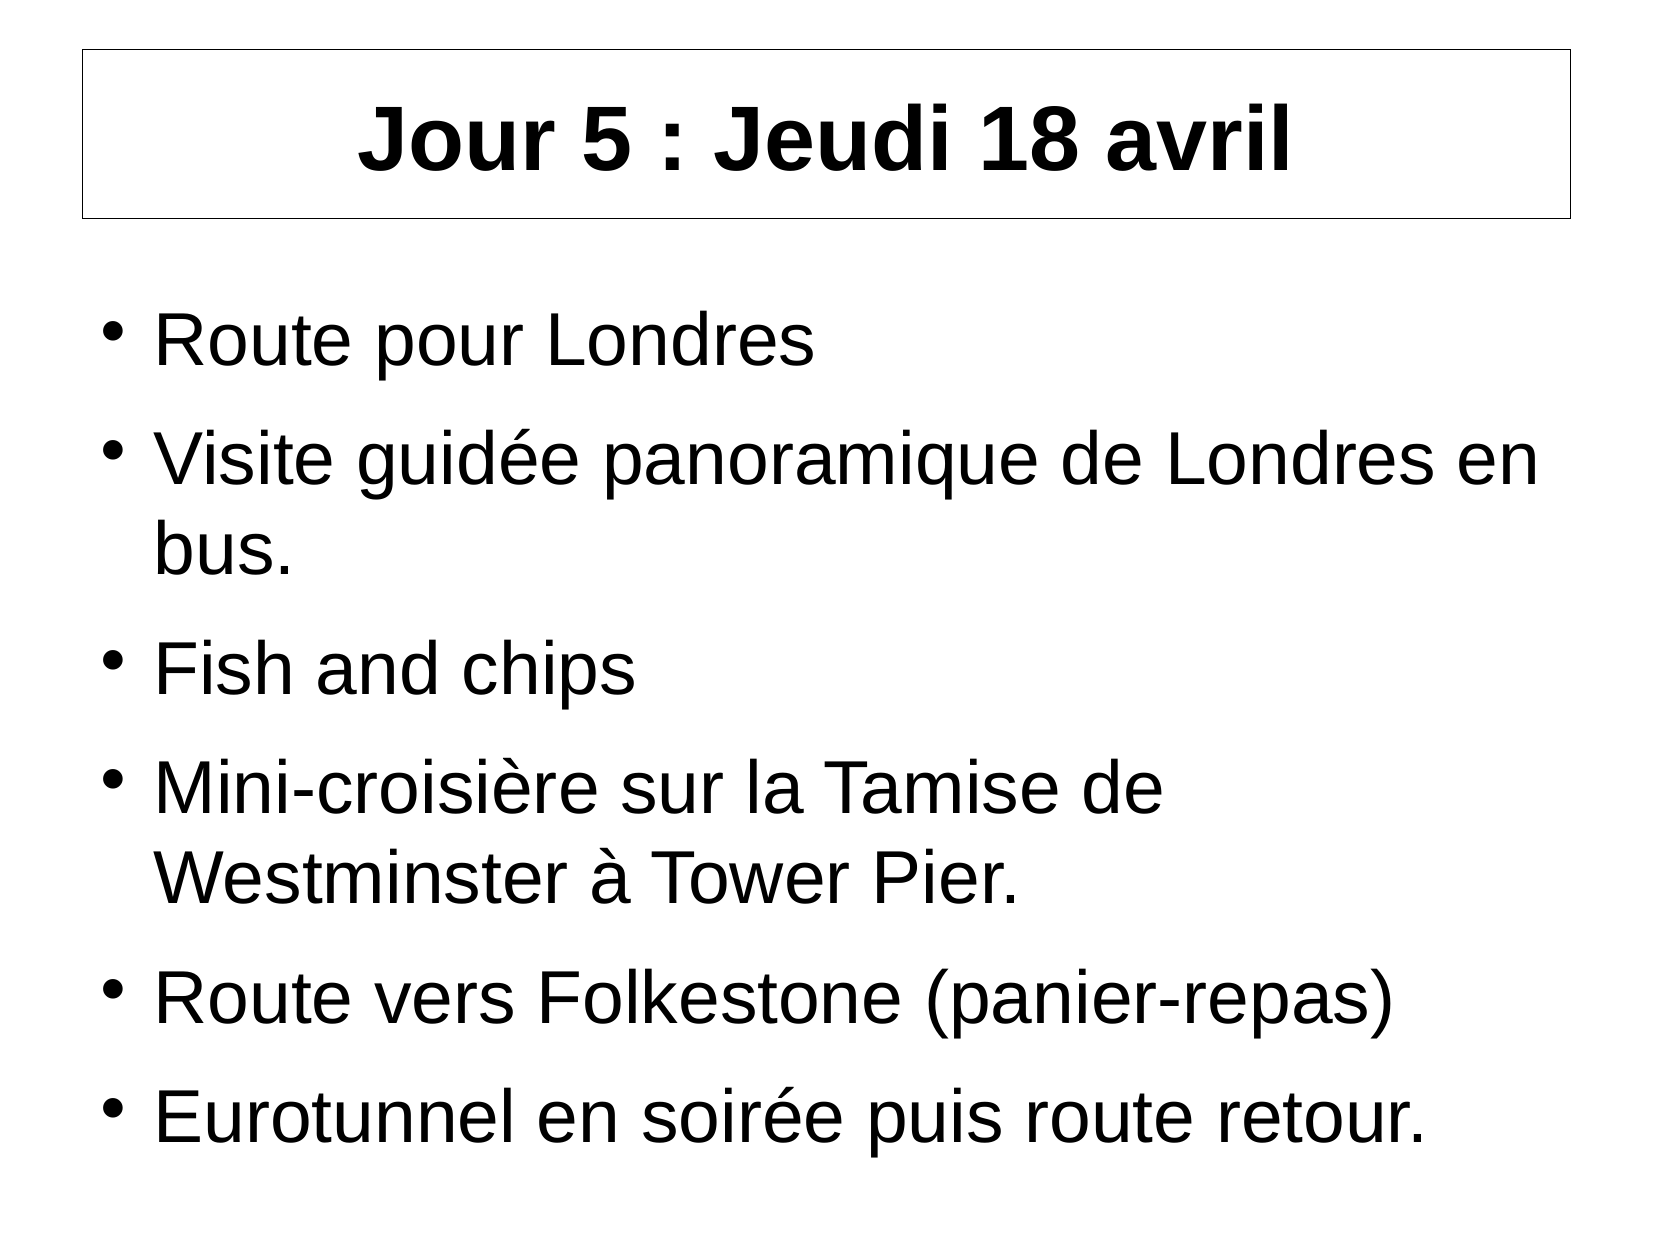

Jour 5 : Jeudi 18 avril
Route pour Londres
Visite guidée panoramique de Londres en bus.
Fish and chips
Mini-croisière sur la Tamise de Westminster à Tower Pier.
Route vers Folkestone (panier-repas)
Eurotunnel en soirée puis route retour.